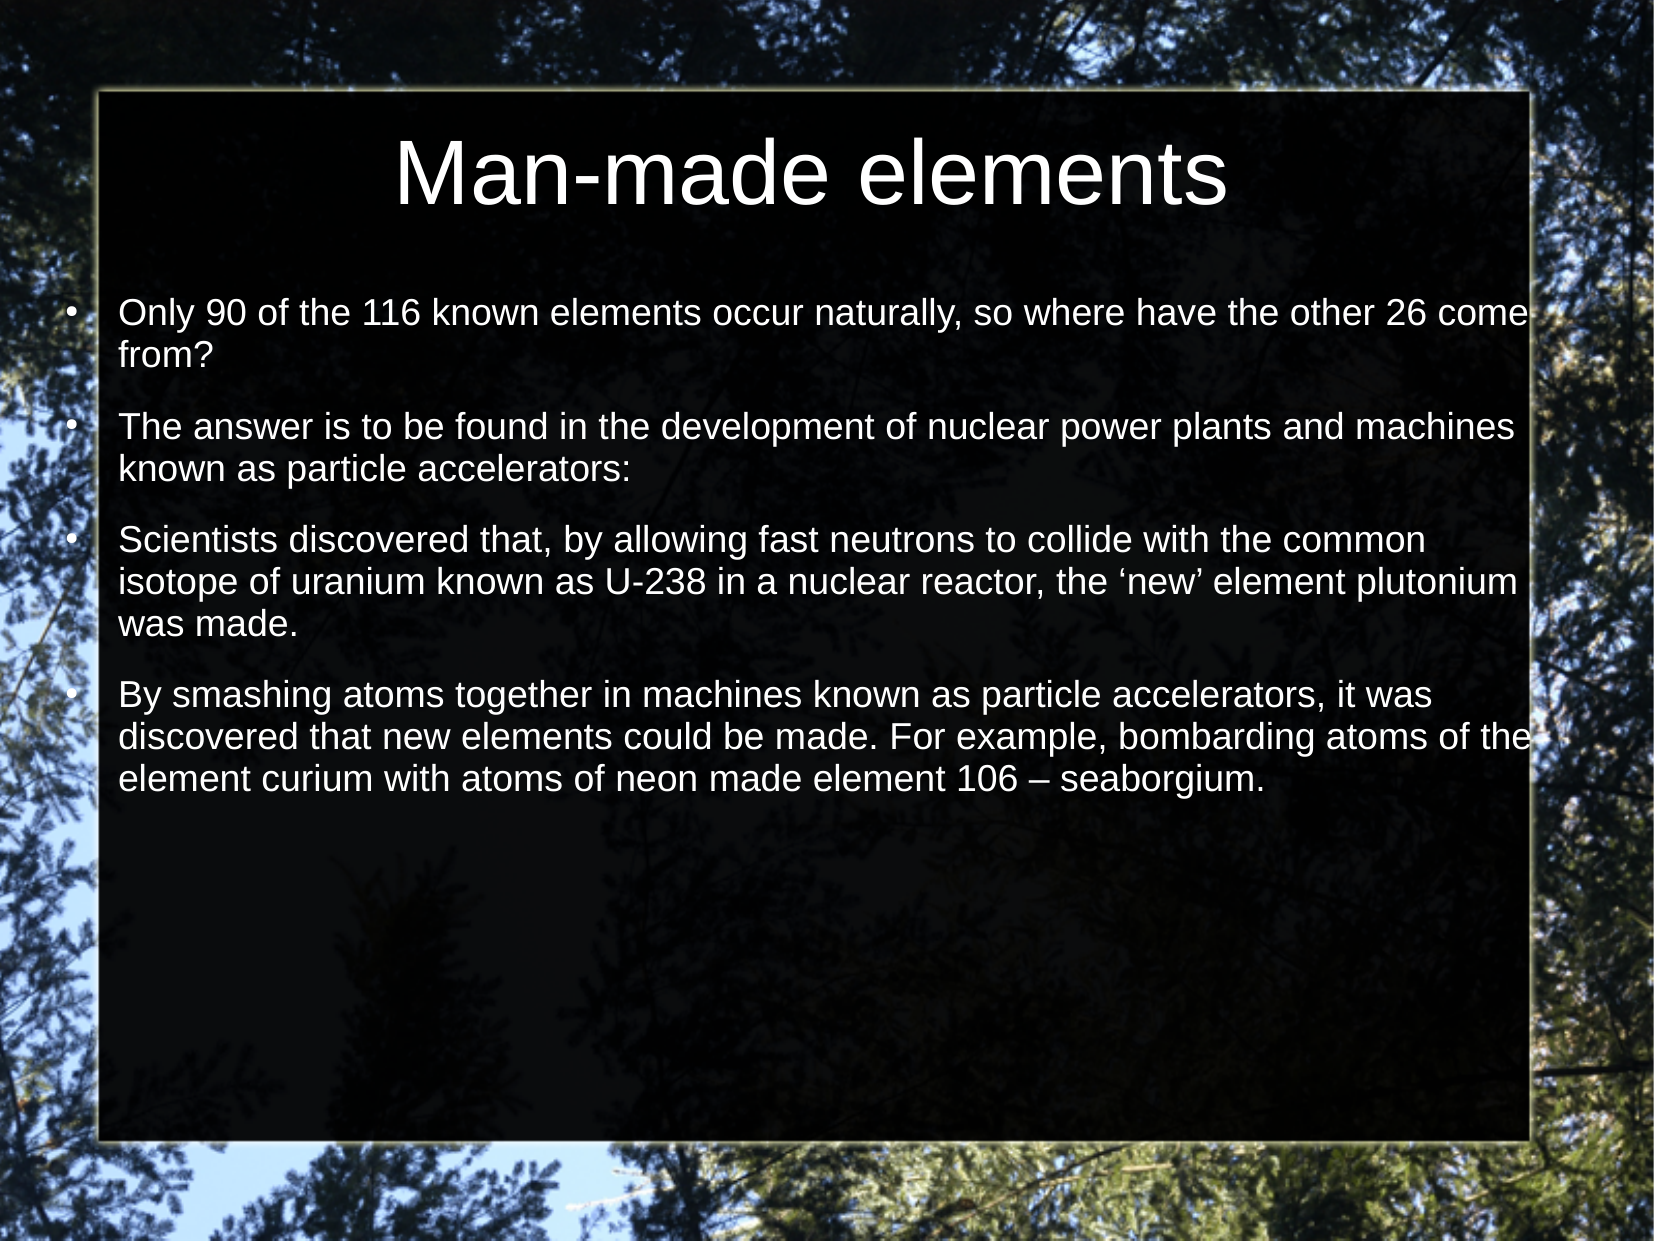

# Man-made elements
Only 90 of the 116 known elements occur naturally, so where have the other 26 come from?
The answer is to be found in the development of nuclear power plants and machines known as particle accelerators:
Scientists discovered that, by allowing fast neutrons to collide with the common isotope of uranium known as U-238 in a nuclear reactor, the ‘new’ element plutonium was made.
By smashing atoms together in machines known as particle accelerators, it was discovered that new elements could be made. For example, bombarding atoms of the element curium with atoms of neon made element 106 – seaborgium.